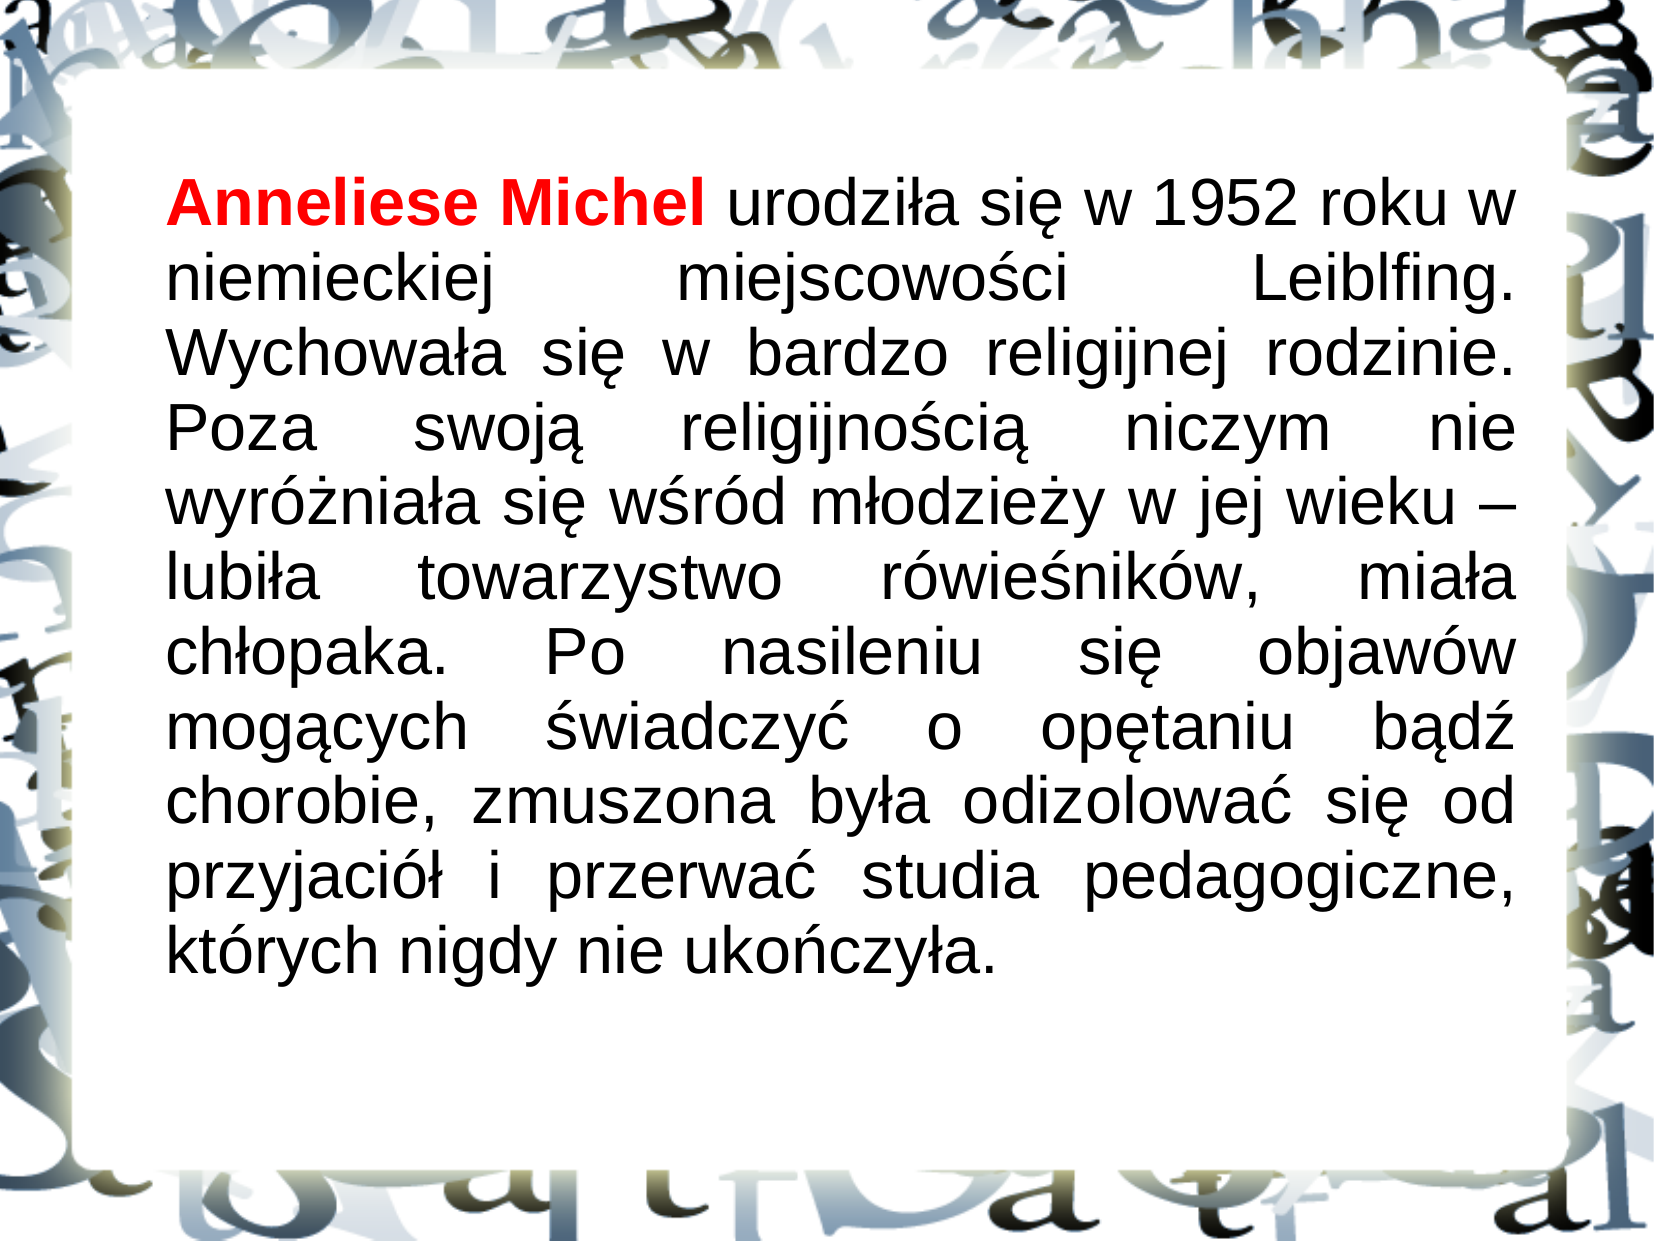

# Anneliese Michel urodziła się w 1952 roku w niemieckiej miejscowości Leiblfing. Wychowała się w bardzo religijnej rodzinie. Poza swoją religijnością niczym nie wyróżniała się wśród młodzieży w jej wieku – lubiła towarzystwo rówieśników, miała chłopaka. Po nasileniu się objawów mogących świadczyć o opętaniu bądź chorobie, zmuszona była odizolować się od przyjaciół i przerwać studia pedagogiczne, których nigdy nie ukończyła.